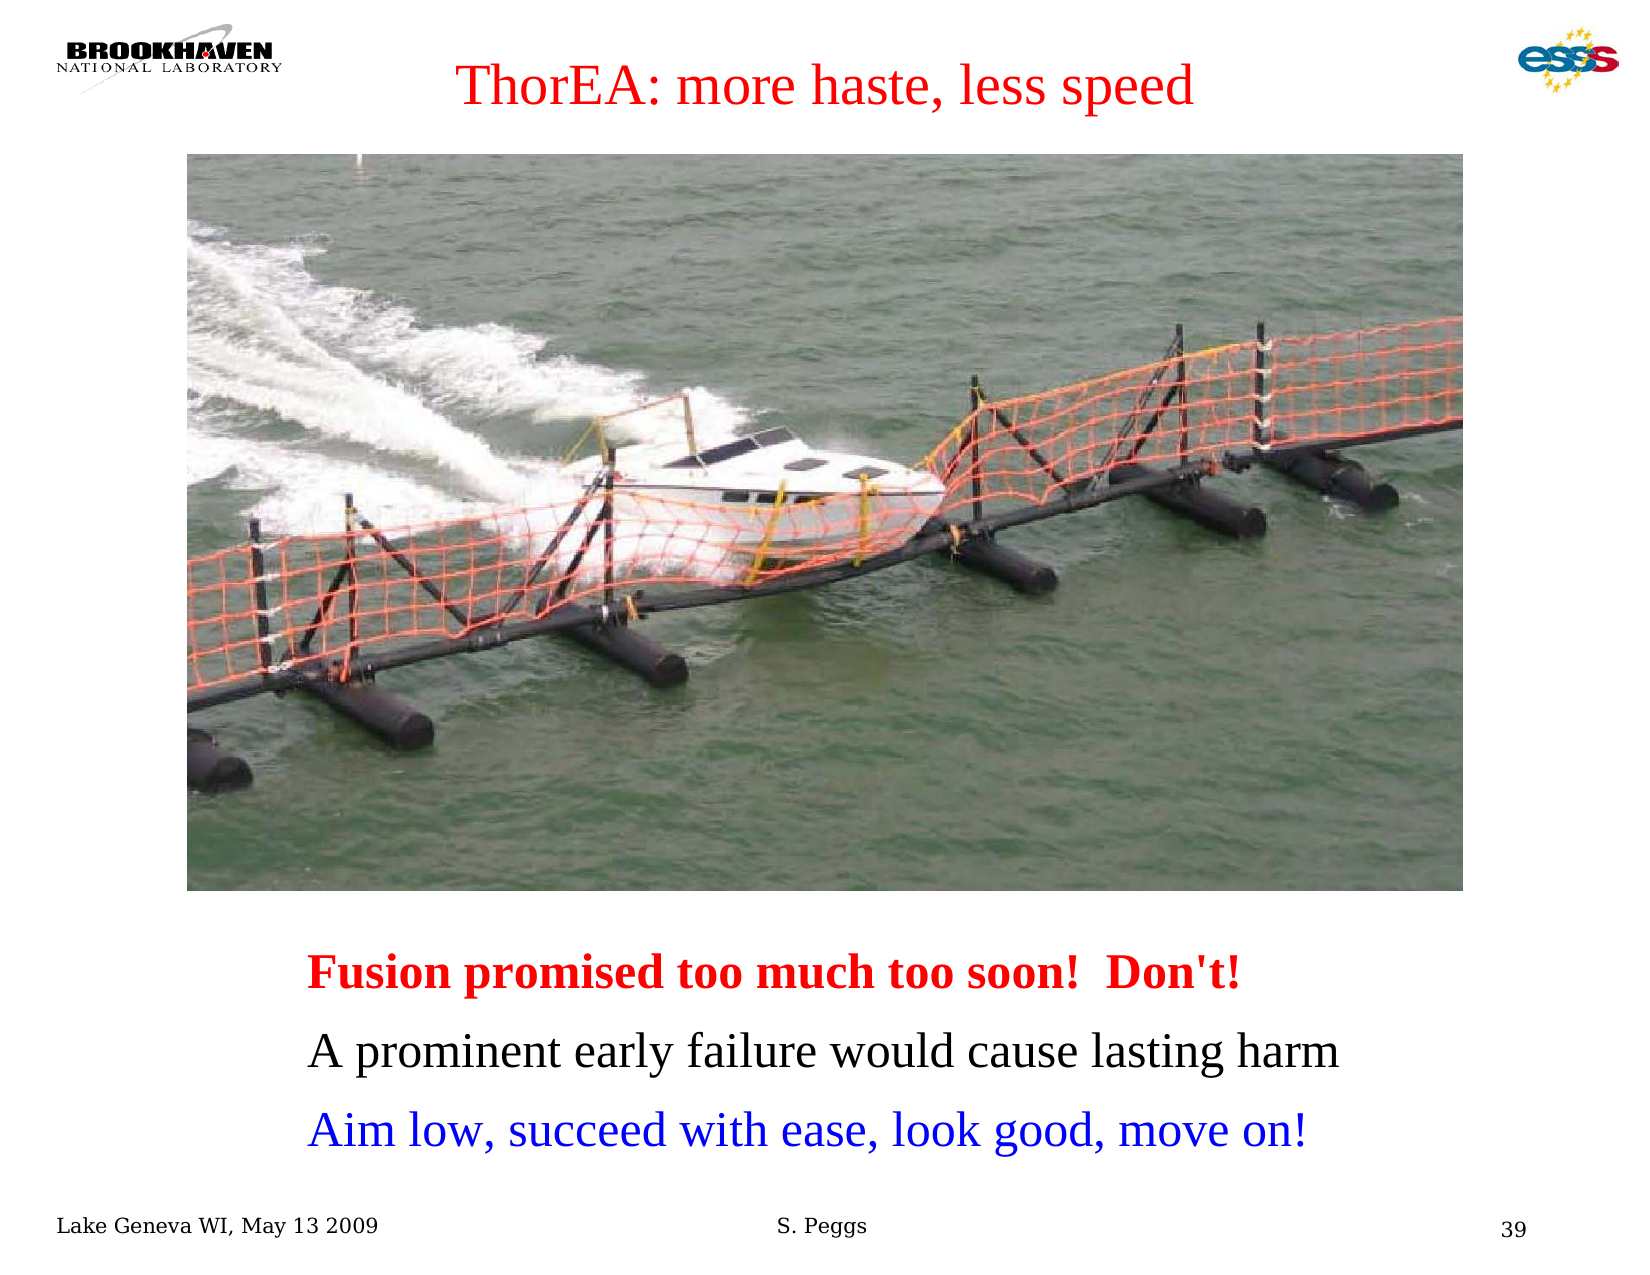

ThorEA: more haste, less speed
Fusion promised too much too soon! Don't!
A prominent early failure would cause lasting harm
Aim low, succeed with ease, look good, move on!